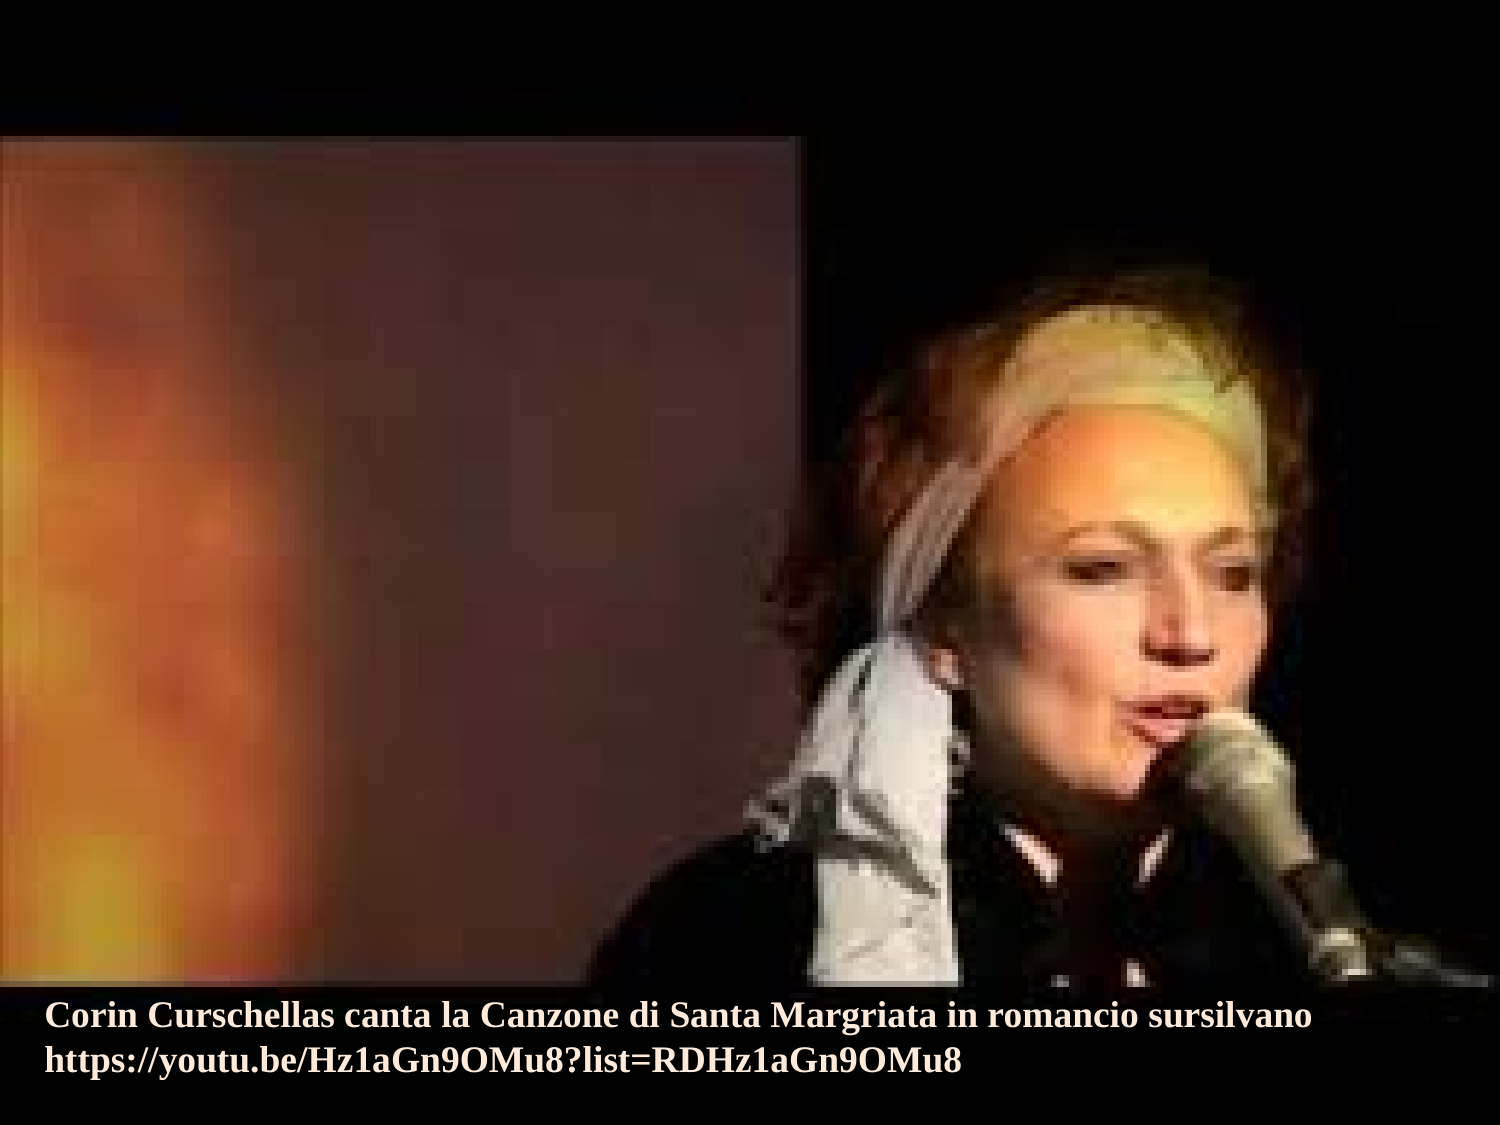

https://youtu.be/Hz1aGn9OMu8?list=RDHz1aGn9OMu8
Corin Curschellas canta la Canzone di Santa Margriata in romancio sursilvano
https://youtu.be/Hz1aGn9OMu8?list=RDHz1aGn9OMu8
Michela Zucca
Associazione Sherwood